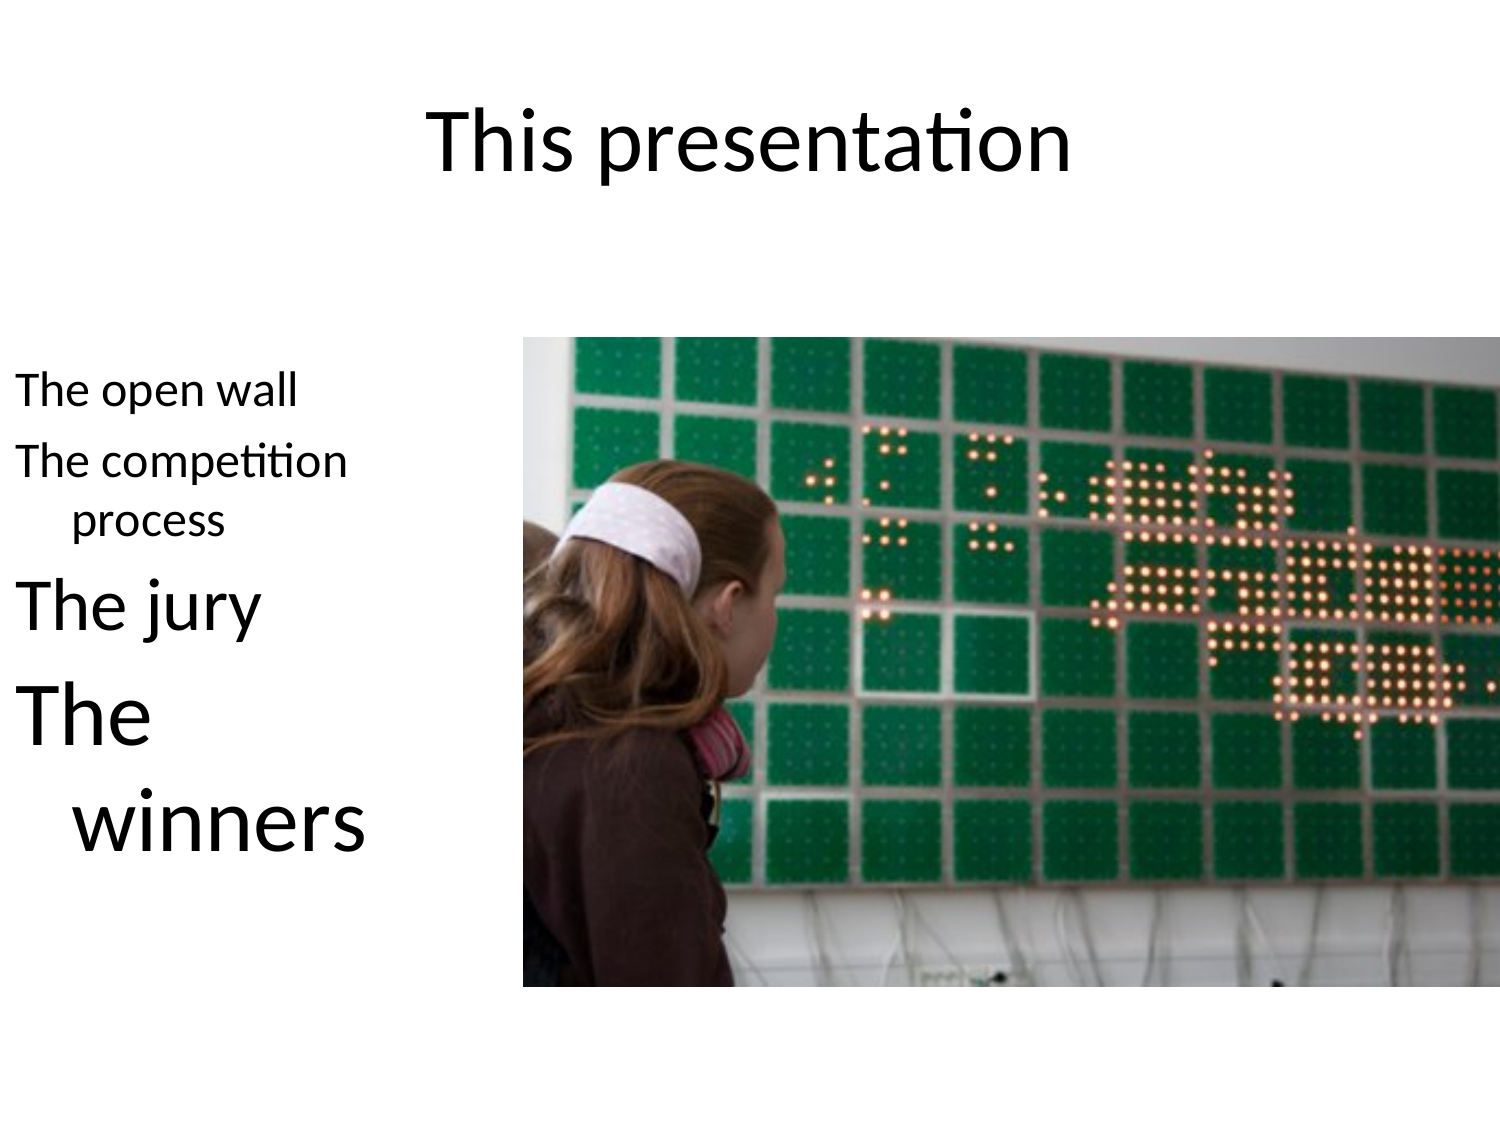

This presentation
The open wall
The competition process
The jury
The winners